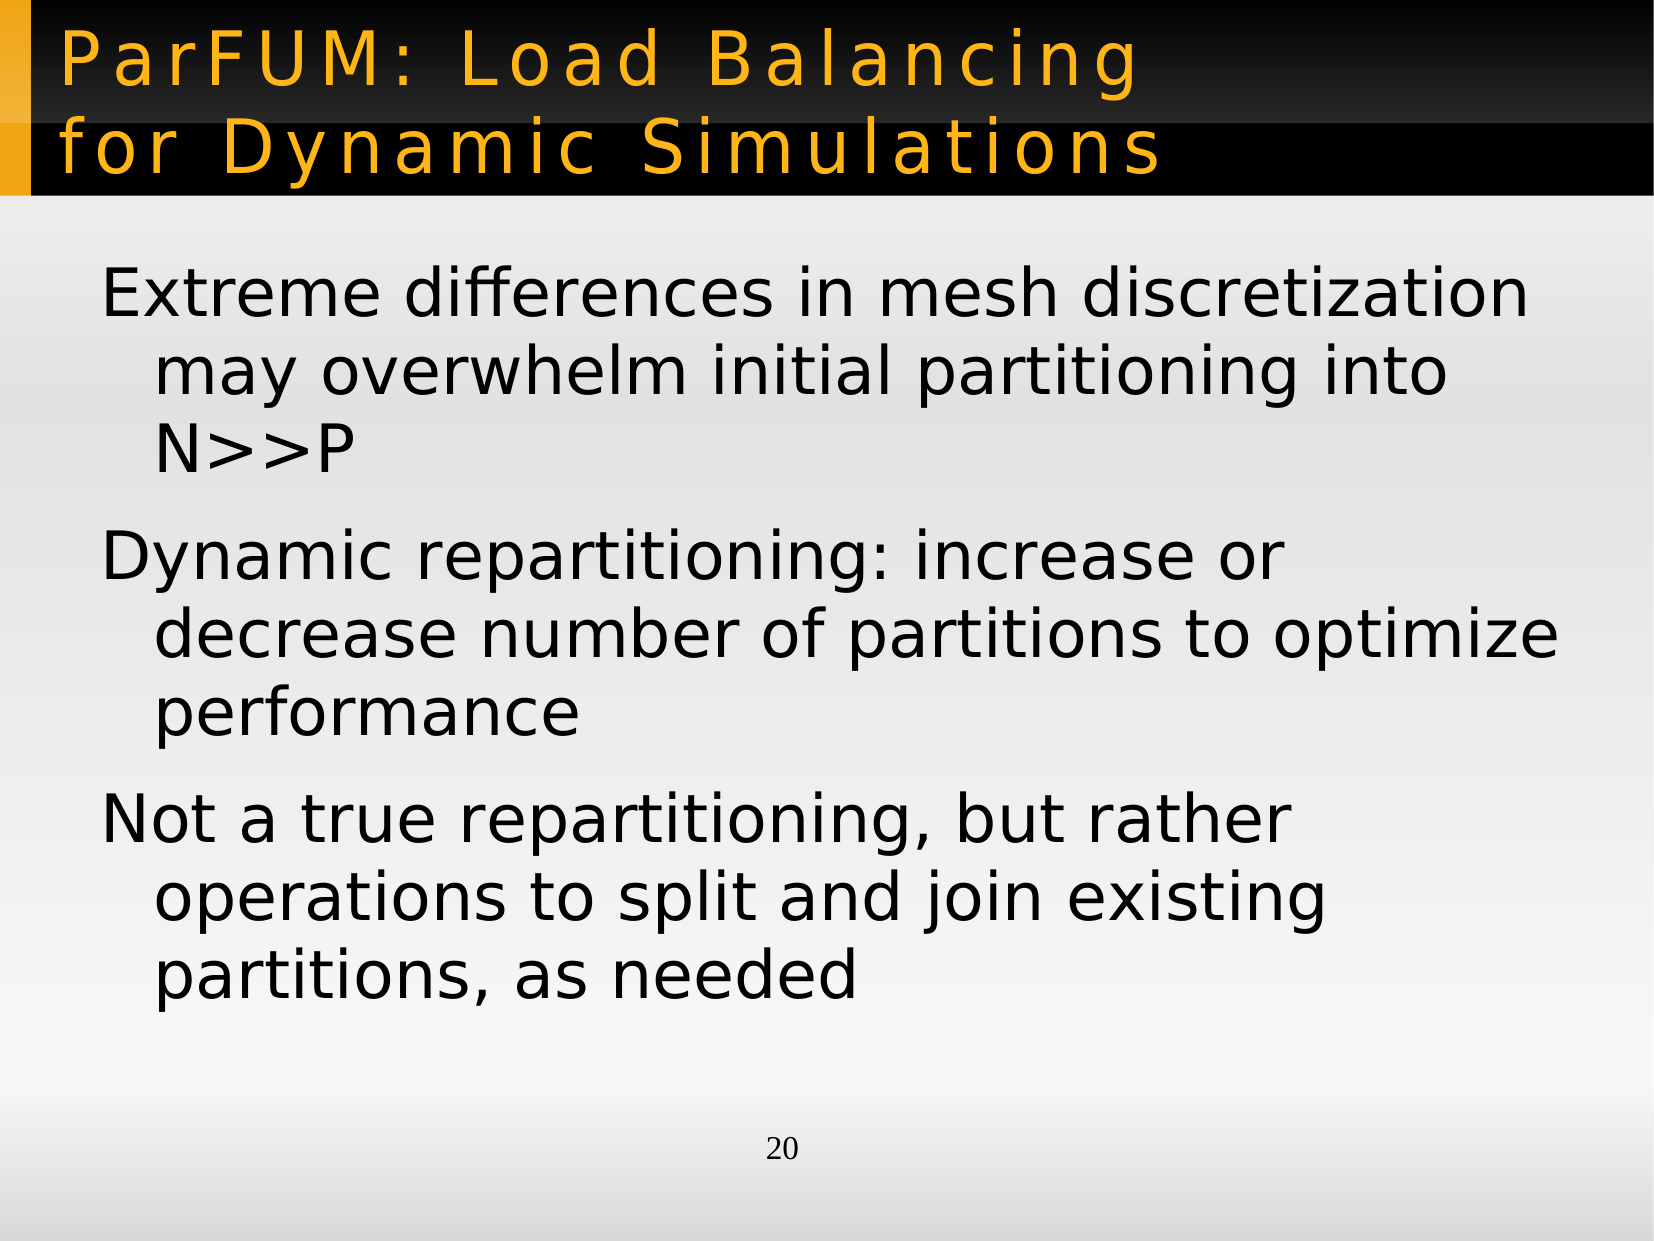

# ParFUM: Load Balancing for Dynamic Simulations
Extreme differences in mesh discretization may overwhelm initial partitioning into N>>P
Dynamic repartitioning: increase or decrease number of partitions to optimize performance
Not a true repartitioning, but rather operations to split and join existing partitions, as needed
20